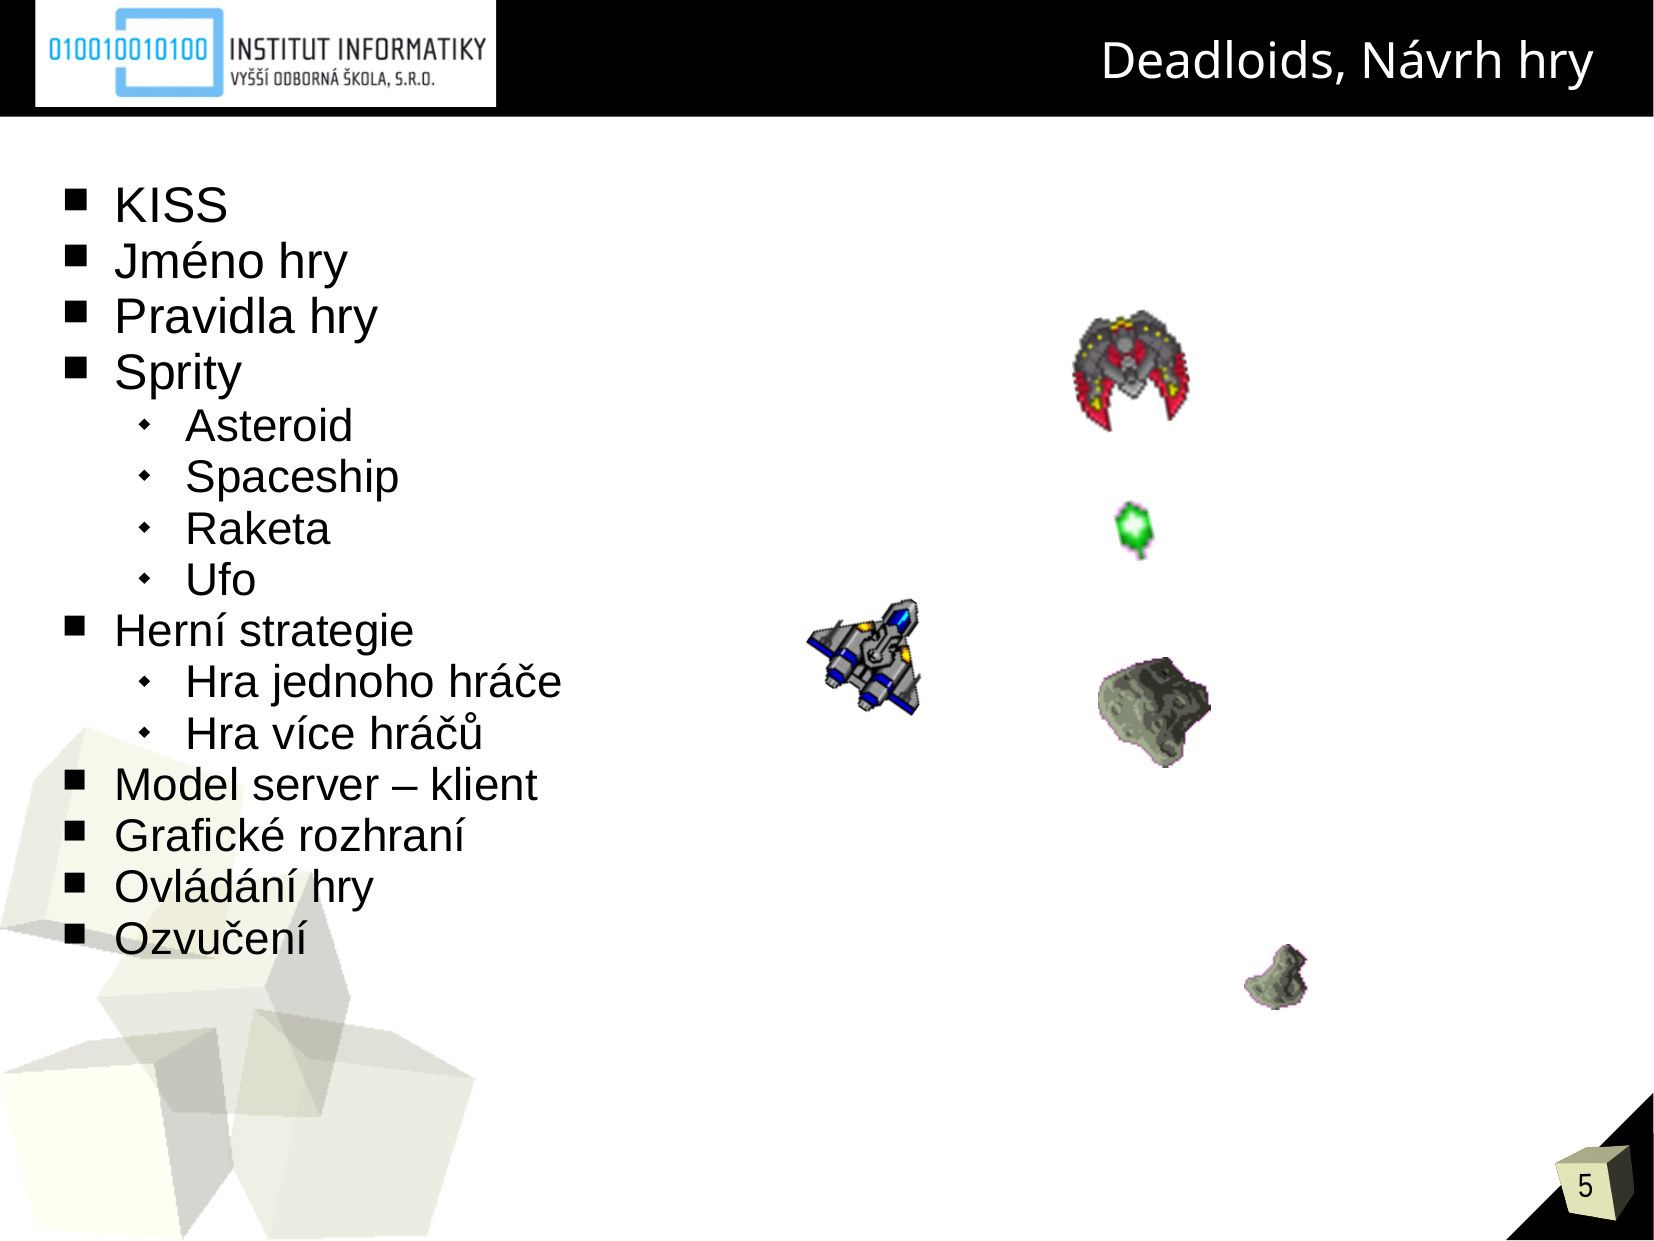

# Deadloids, Návrh hry
KISS
Jméno hry
Pravidla hry
Sprity
Asteroid
Spaceship
Raketa
Ufo
Herní strategie
Hra jednoho hráče
Hra více hráčů
Model server – klient
Grafické rozhraní
Ovládání hry
Ozvučení